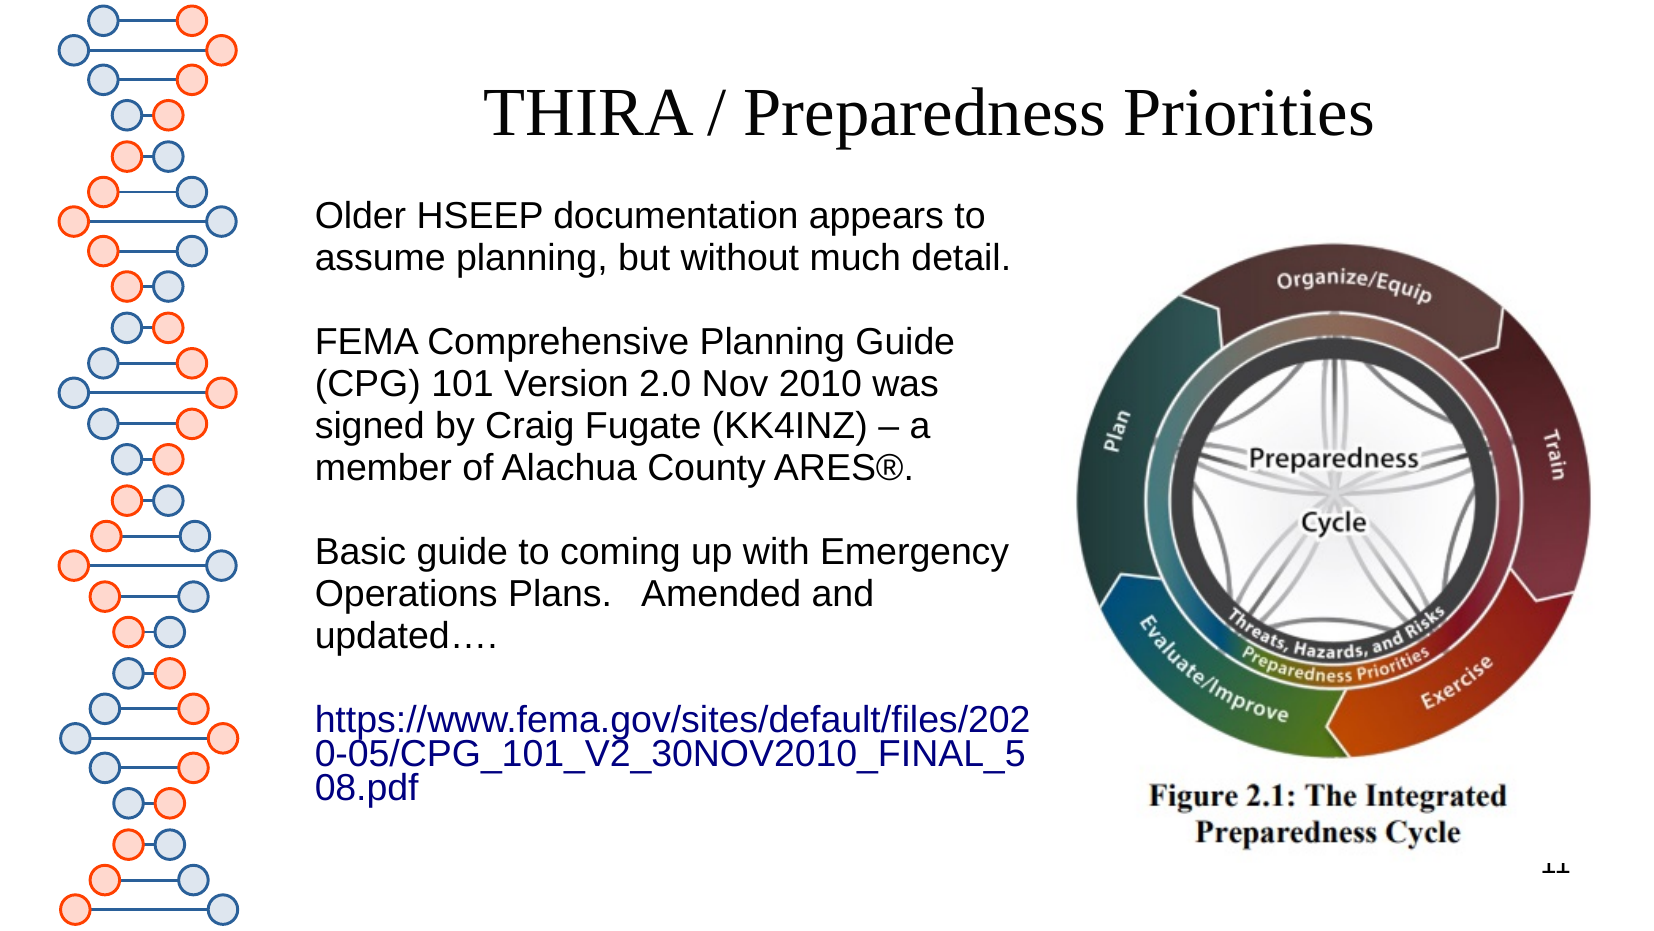

# THIRA / Preparedness Priorities
Older HSEEP documentation appears to assume planning, but without much detail.
FEMA Comprehensive Planning Guide (CPG) 101 Version 2.0 Nov 2010 was signed by Craig Fugate (KK4INZ) – a member of Alachua County ARES®.
Basic guide to coming up with Emergency Operations Plans. Amended and updated….
https://www.fema.gov/sites/default/files/2020-05/CPG_101_V2_30NOV2010_FINAL_508.pdf
11